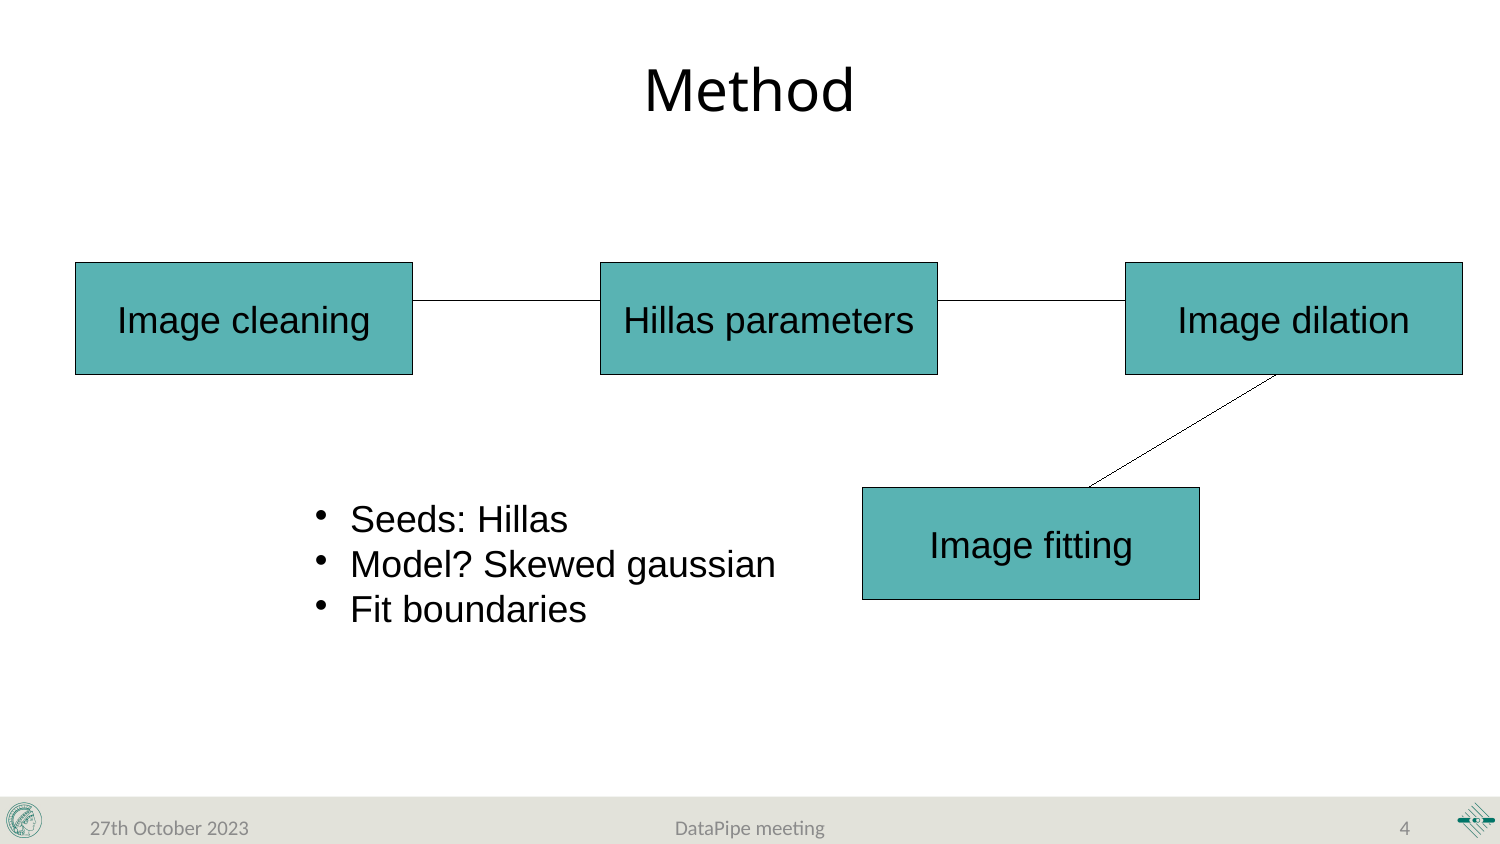

Method
Image cleaning
Hillas parameters
Image dilation
Seeds: Hillas
Model? Skewed gaussian
Fit boundaries
Image fitting
27th October 2023
DataPipe meeting
4